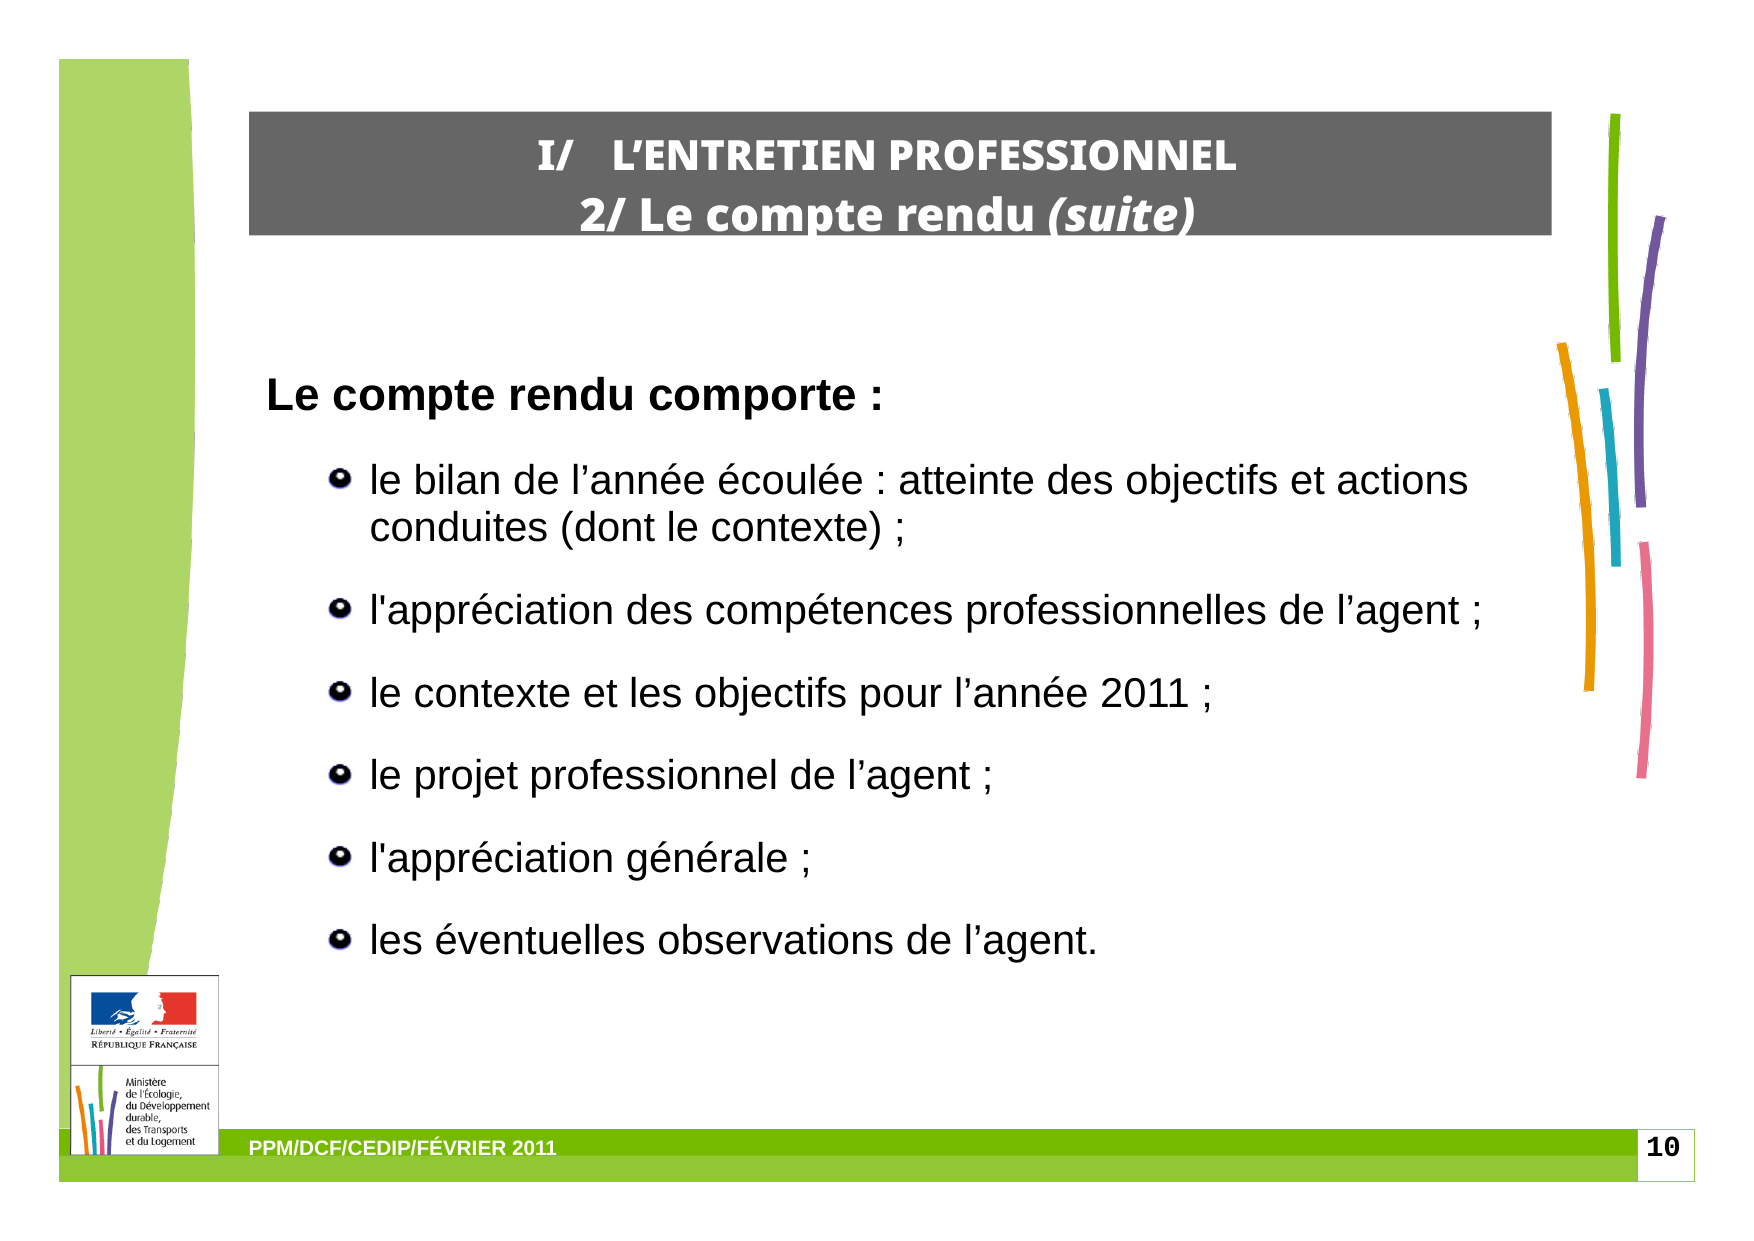

I/	L’ENTRETIEN PROFESSIONNEL
2/ Le compte rendu (suite)
Le compte rendu comporte :
le bilan de l’année écoulée : atteinte des objectifs et actions conduites (dont le contexte) ;
l'appréciation des compétences professionnelles de l’agent ;
le contexte et les objectifs pour l’année 2011 ;
le projet professionnel de l’agent ;
l'appréciation générale ;
les éventuelles observations de l’agent.
PPM/DCF/CEDIP/FÉVRIER 2011
10